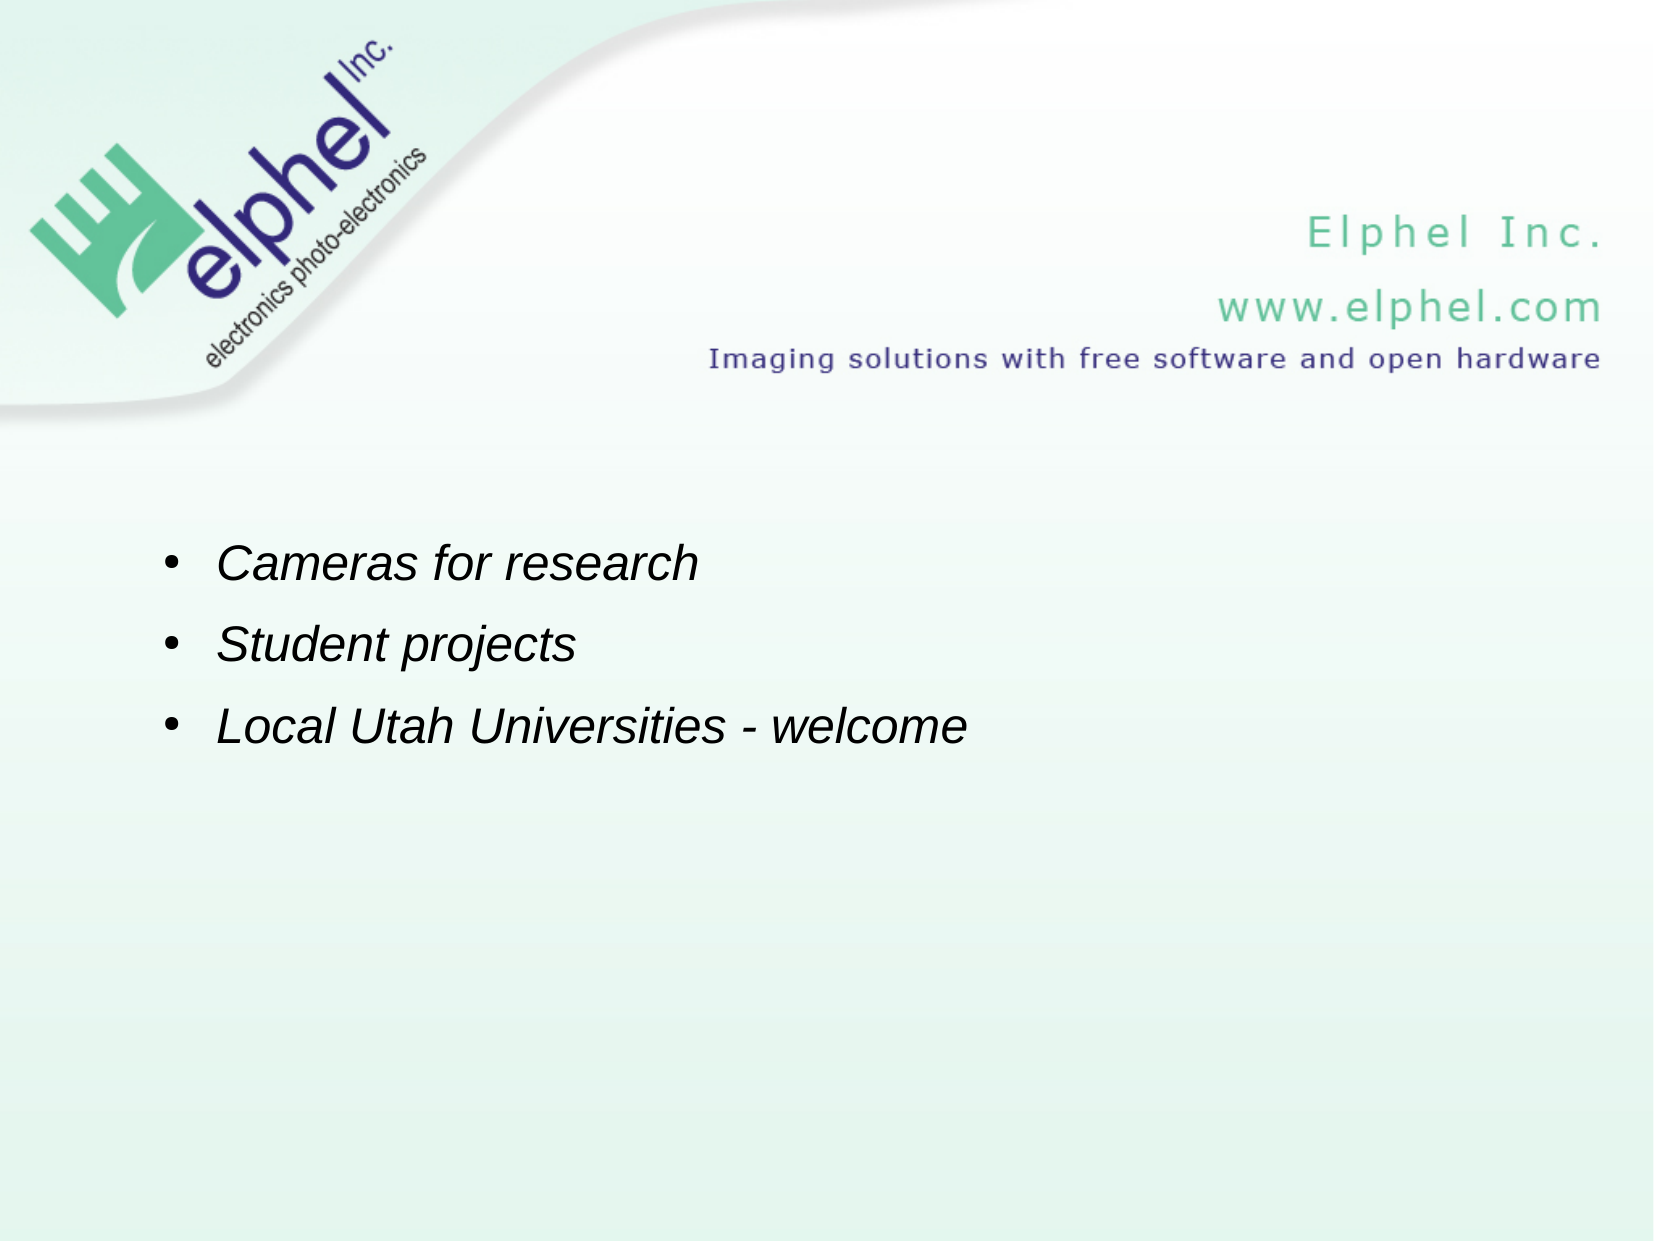

Cameras for research
Student projects
Local Utah Universities - welcome